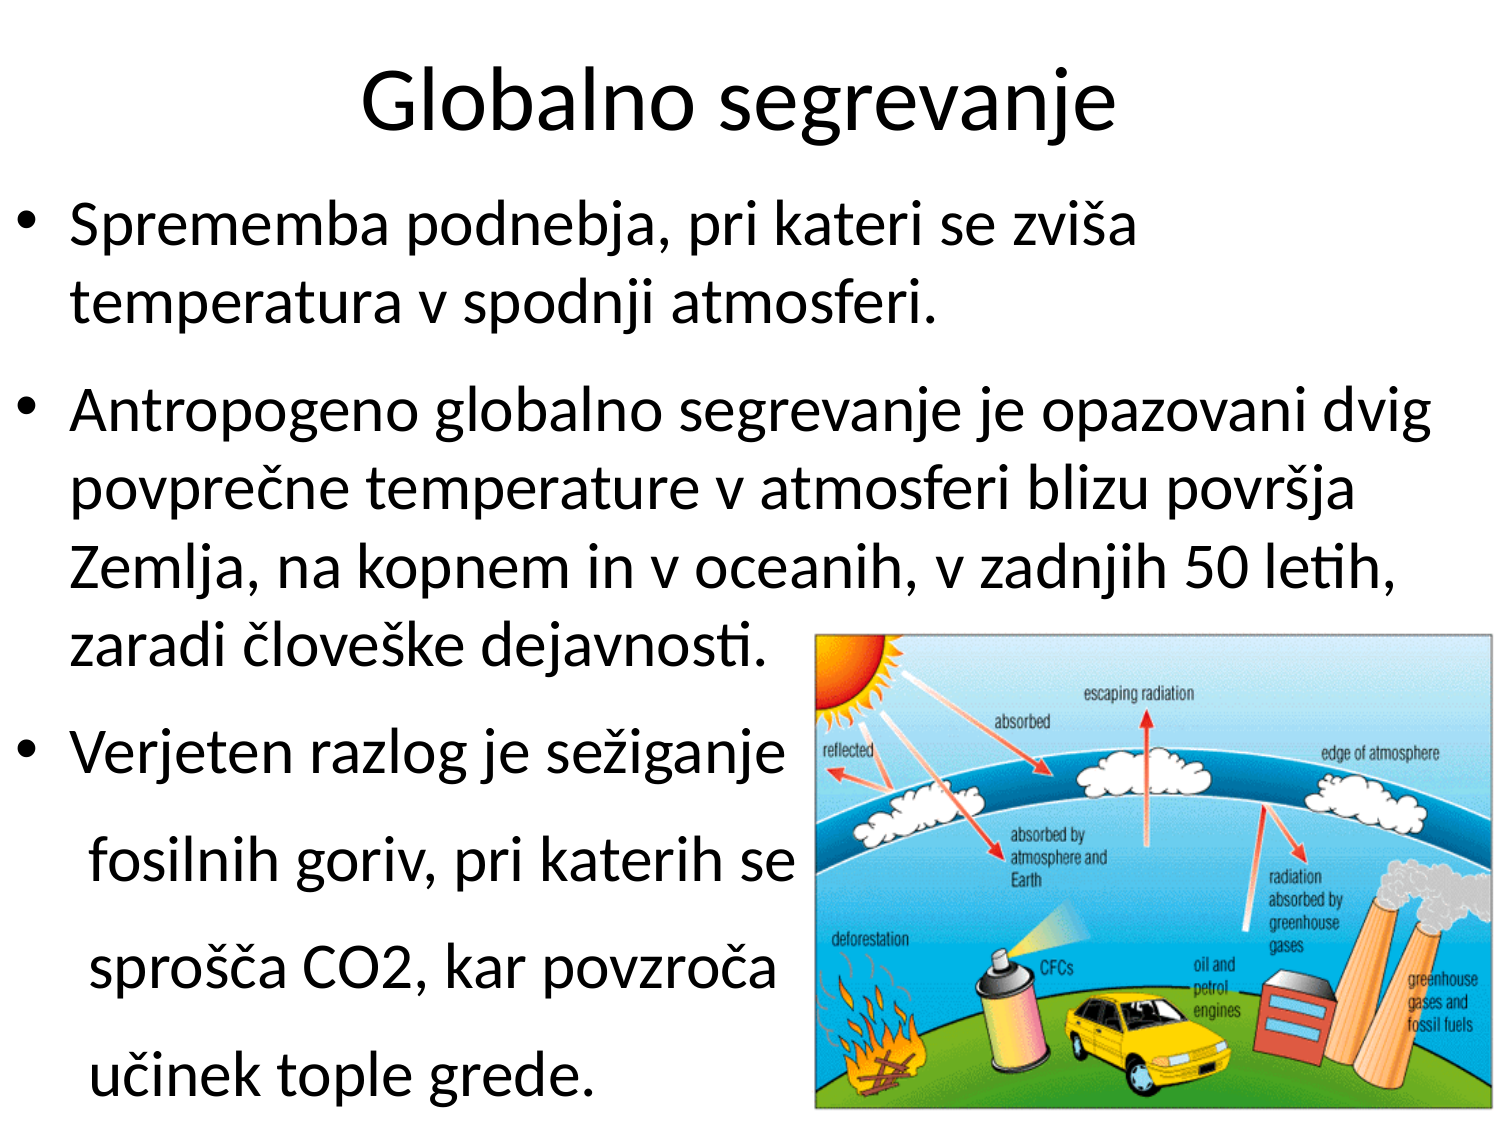

# Globalno segrevanje
Sprememba podnebja, pri kateri se zviša temperatura v spodnji atmosferi.
Antropogeno globalno segrevanje je opazovani dvig povprečne temperature v atmosferi blizu površja Zemlja, na kopnem in v oceanih, v zadnjih 50 letih, zaradi človeške dejavnosti.
Verjeten razlog je sežiganje
	fosilnih goriv, pri katerih se
	sprošča CO2, kar povzroča
	učinek tople grede.